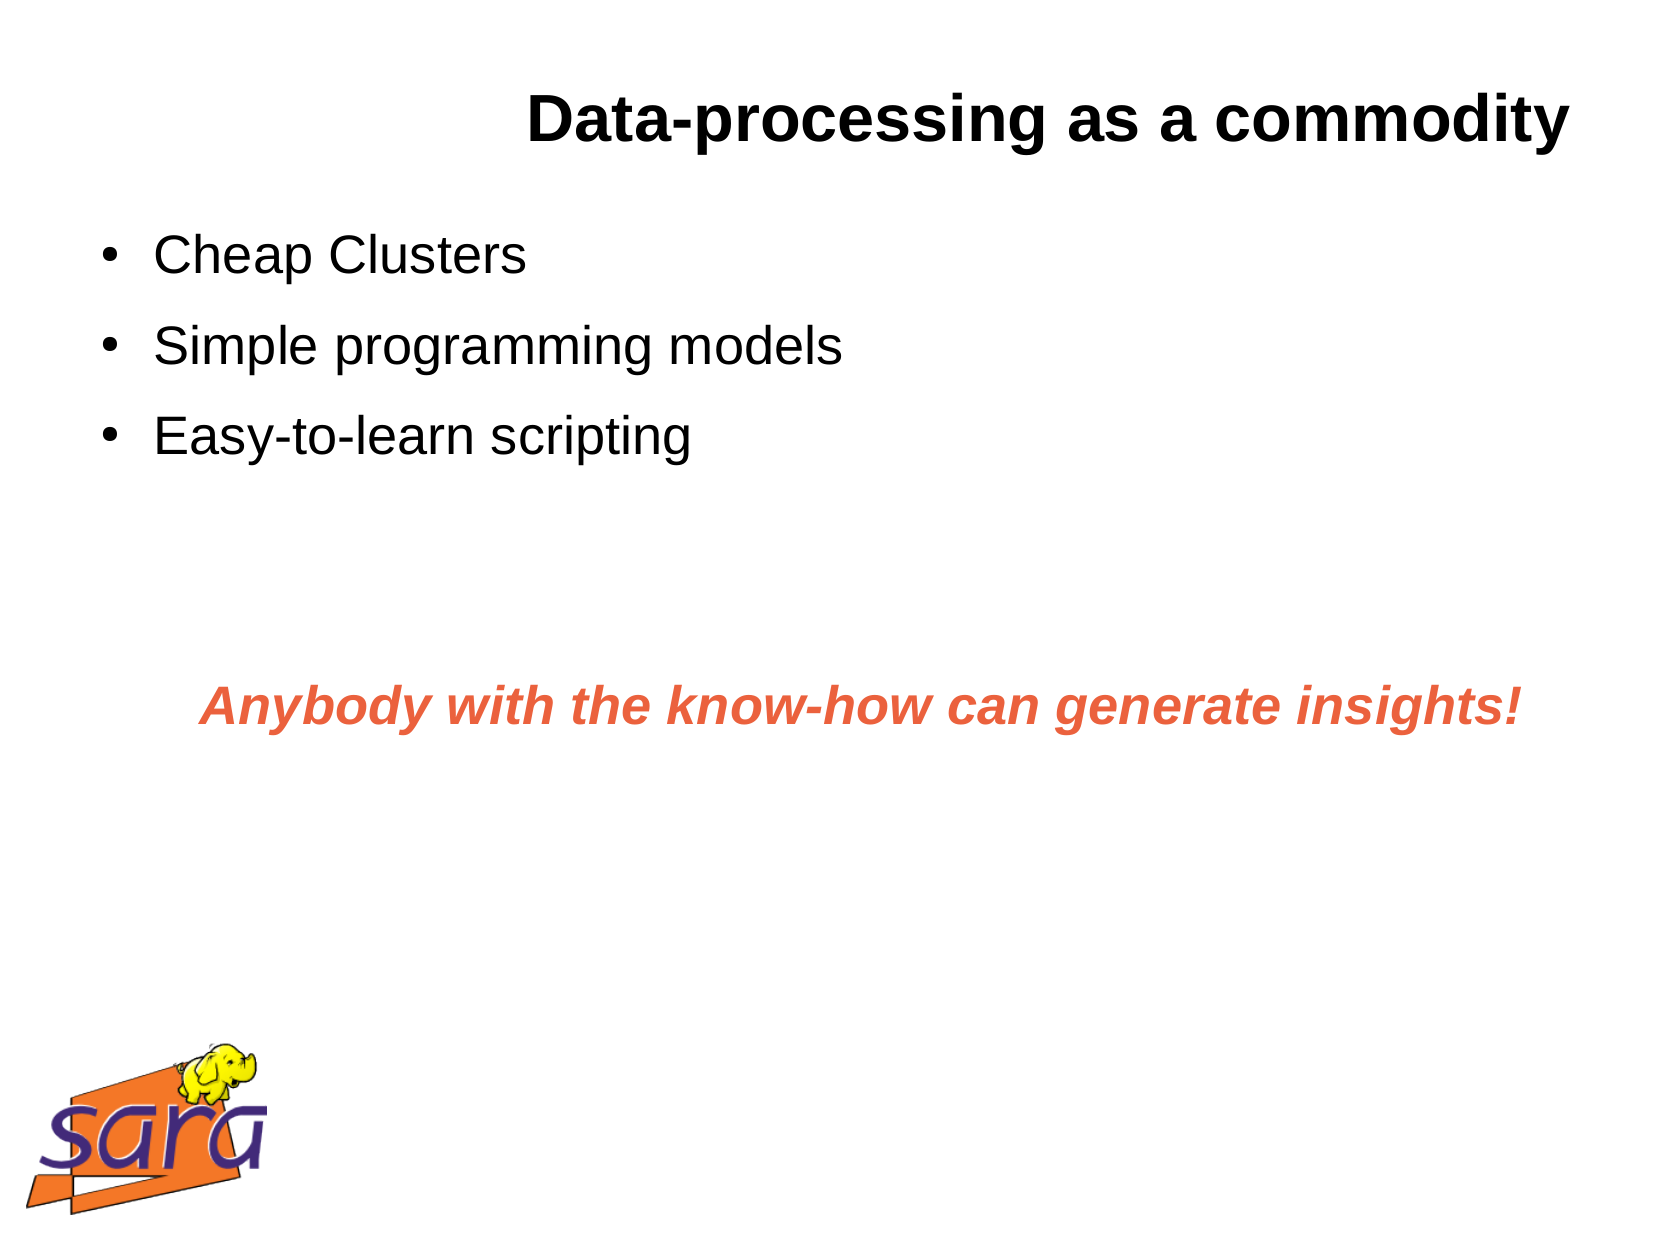

# Data-processing as a commodity
Cheap Clusters
Simple programming models
Easy-to-learn scripting
Anybody with the know-how can generate insights!